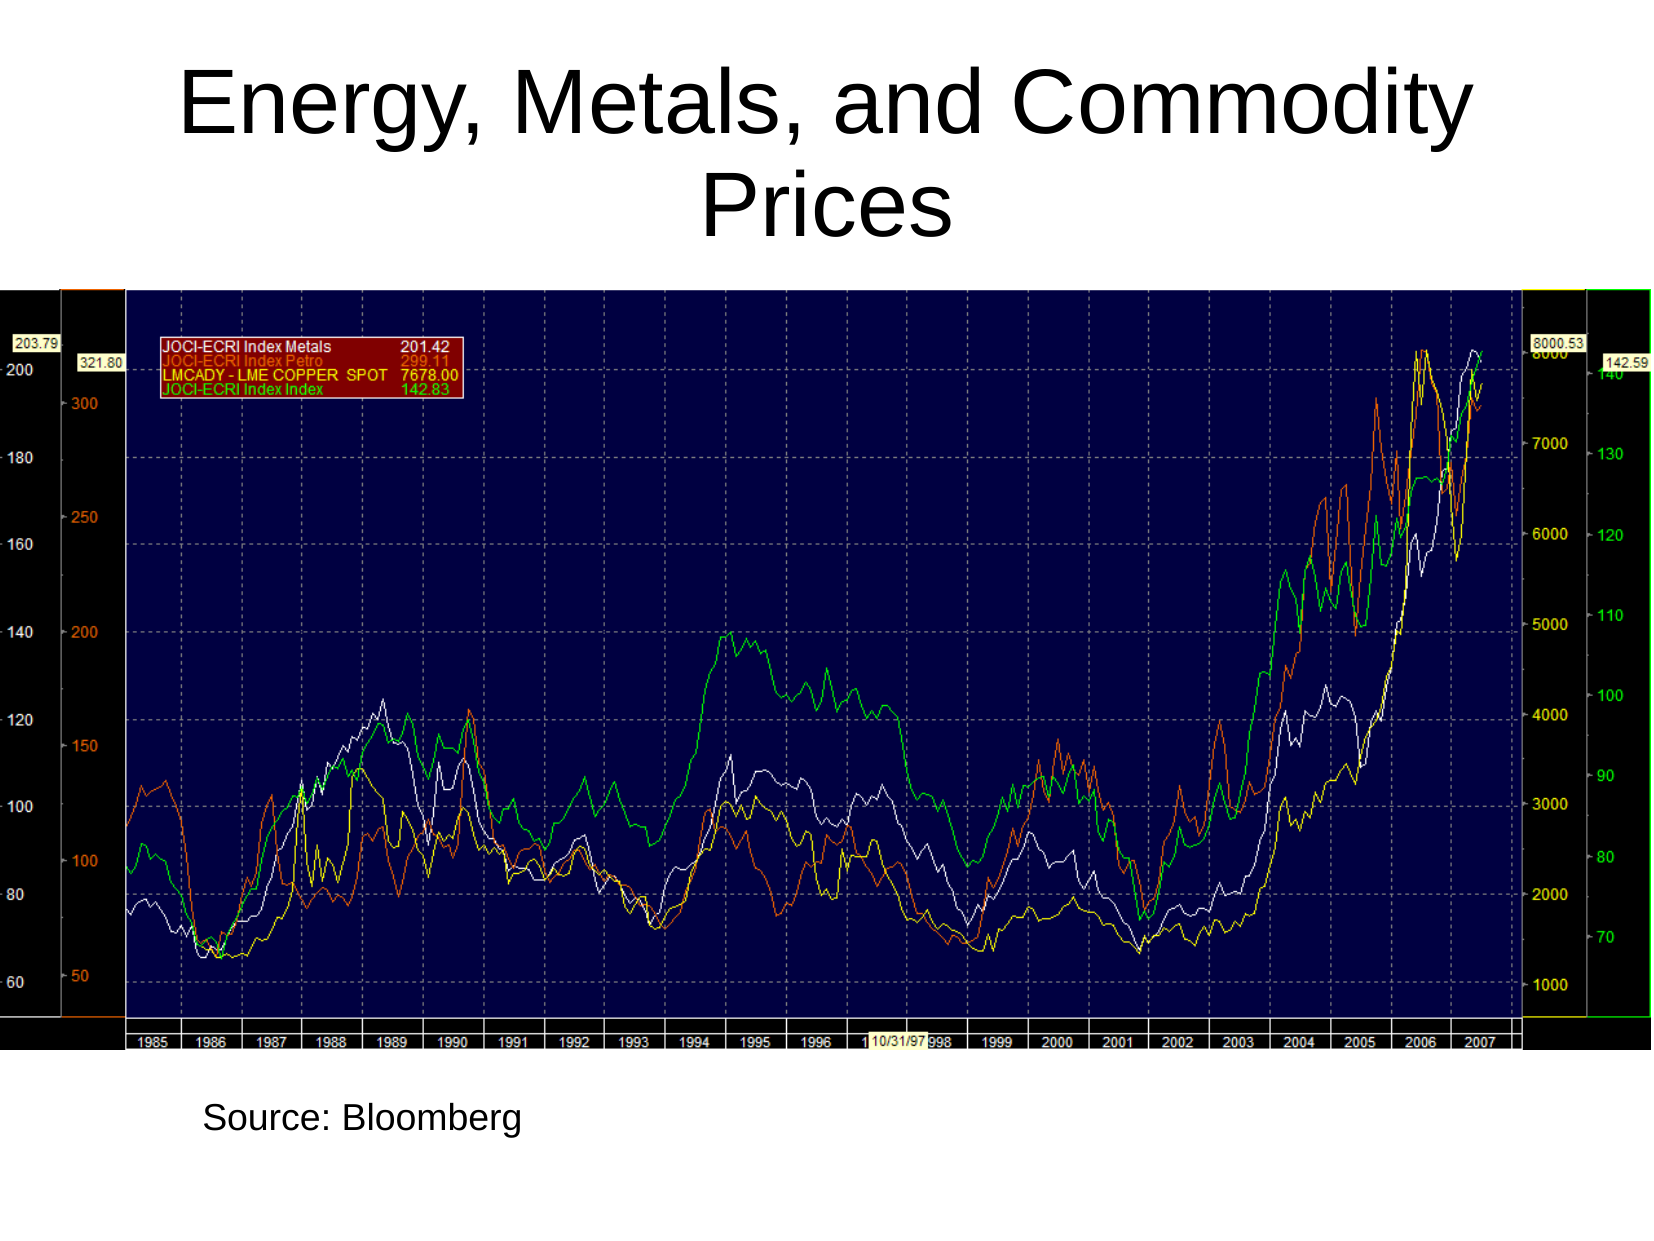

# Energy, Metals, and Commodity Prices
Source: Bloomberg